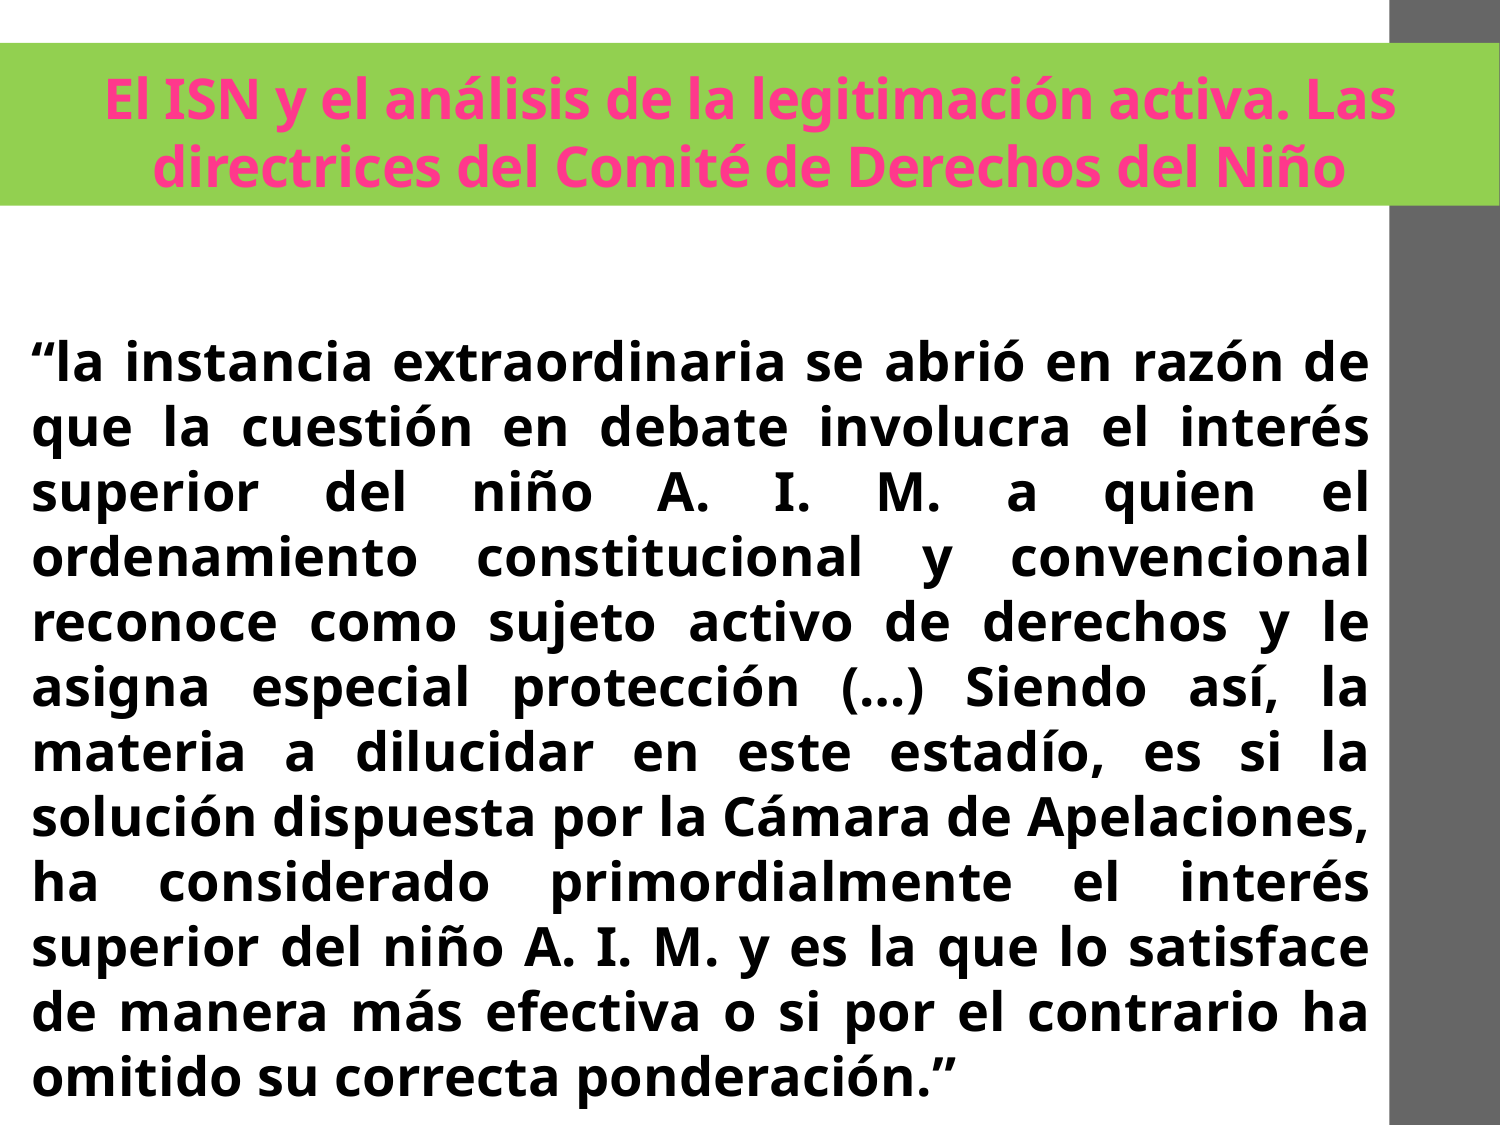

# El ISN y el análisis de la legitimación activa. Las directrices del Comité de Derechos del Niño
“la instancia extraordinaria se abrió en razón de que la cuestión en debate involucra el interés superior del niño A. I. M. a quien el ordenamiento constitucional y convencional reconoce como sujeto activo de derechos y le asigna especial protección (…) Siendo así, la materia a dilucidar en este estadío, es si la solución dispuesta por la Cámara de Apelaciones, ha considerado primordialmente el interés superior del niño A. I. M. y es la que lo satisface de manera más efectiva o si por el contrario ha omitido su correcta ponderación.”